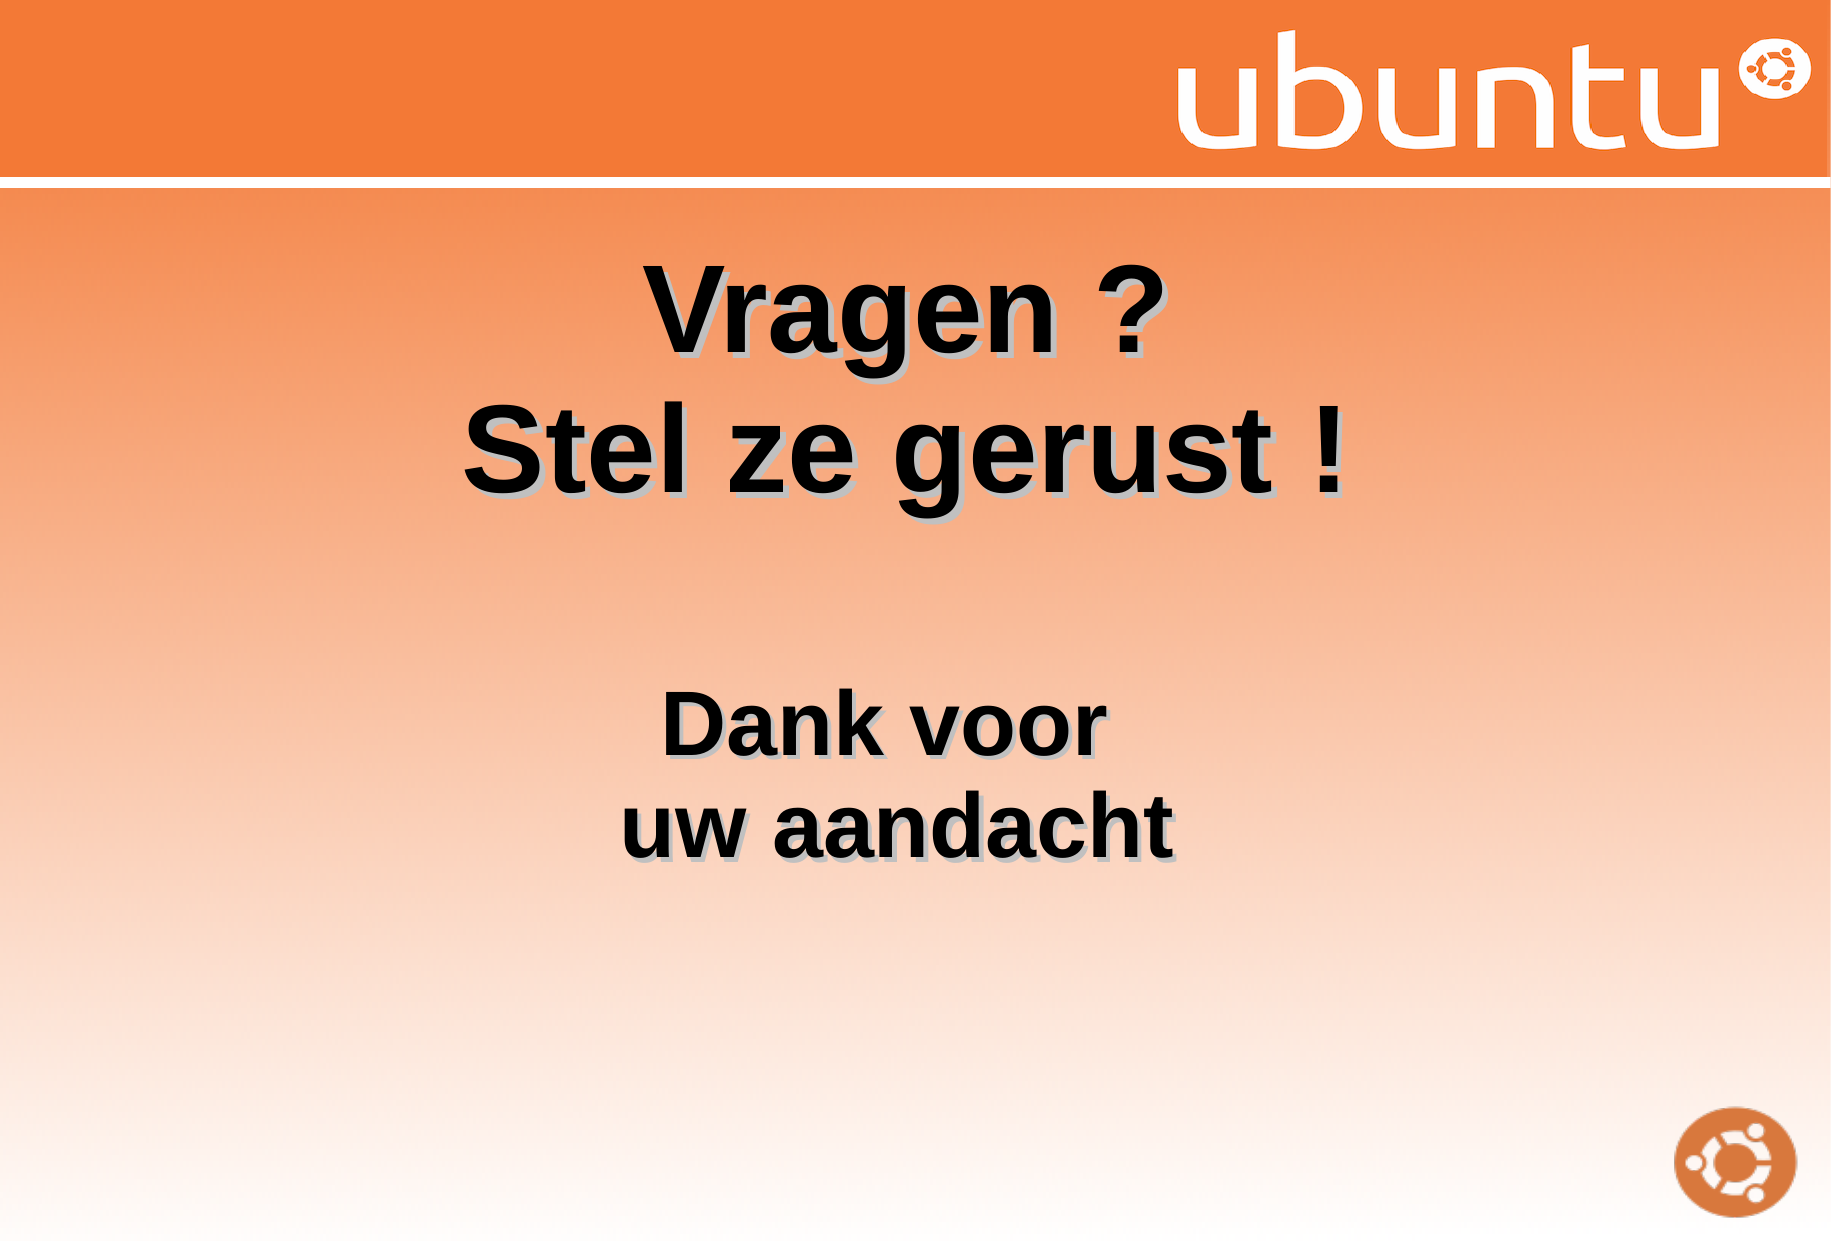

Vragen ?
Stel ze gerust !
# Dank voor uw aandacht